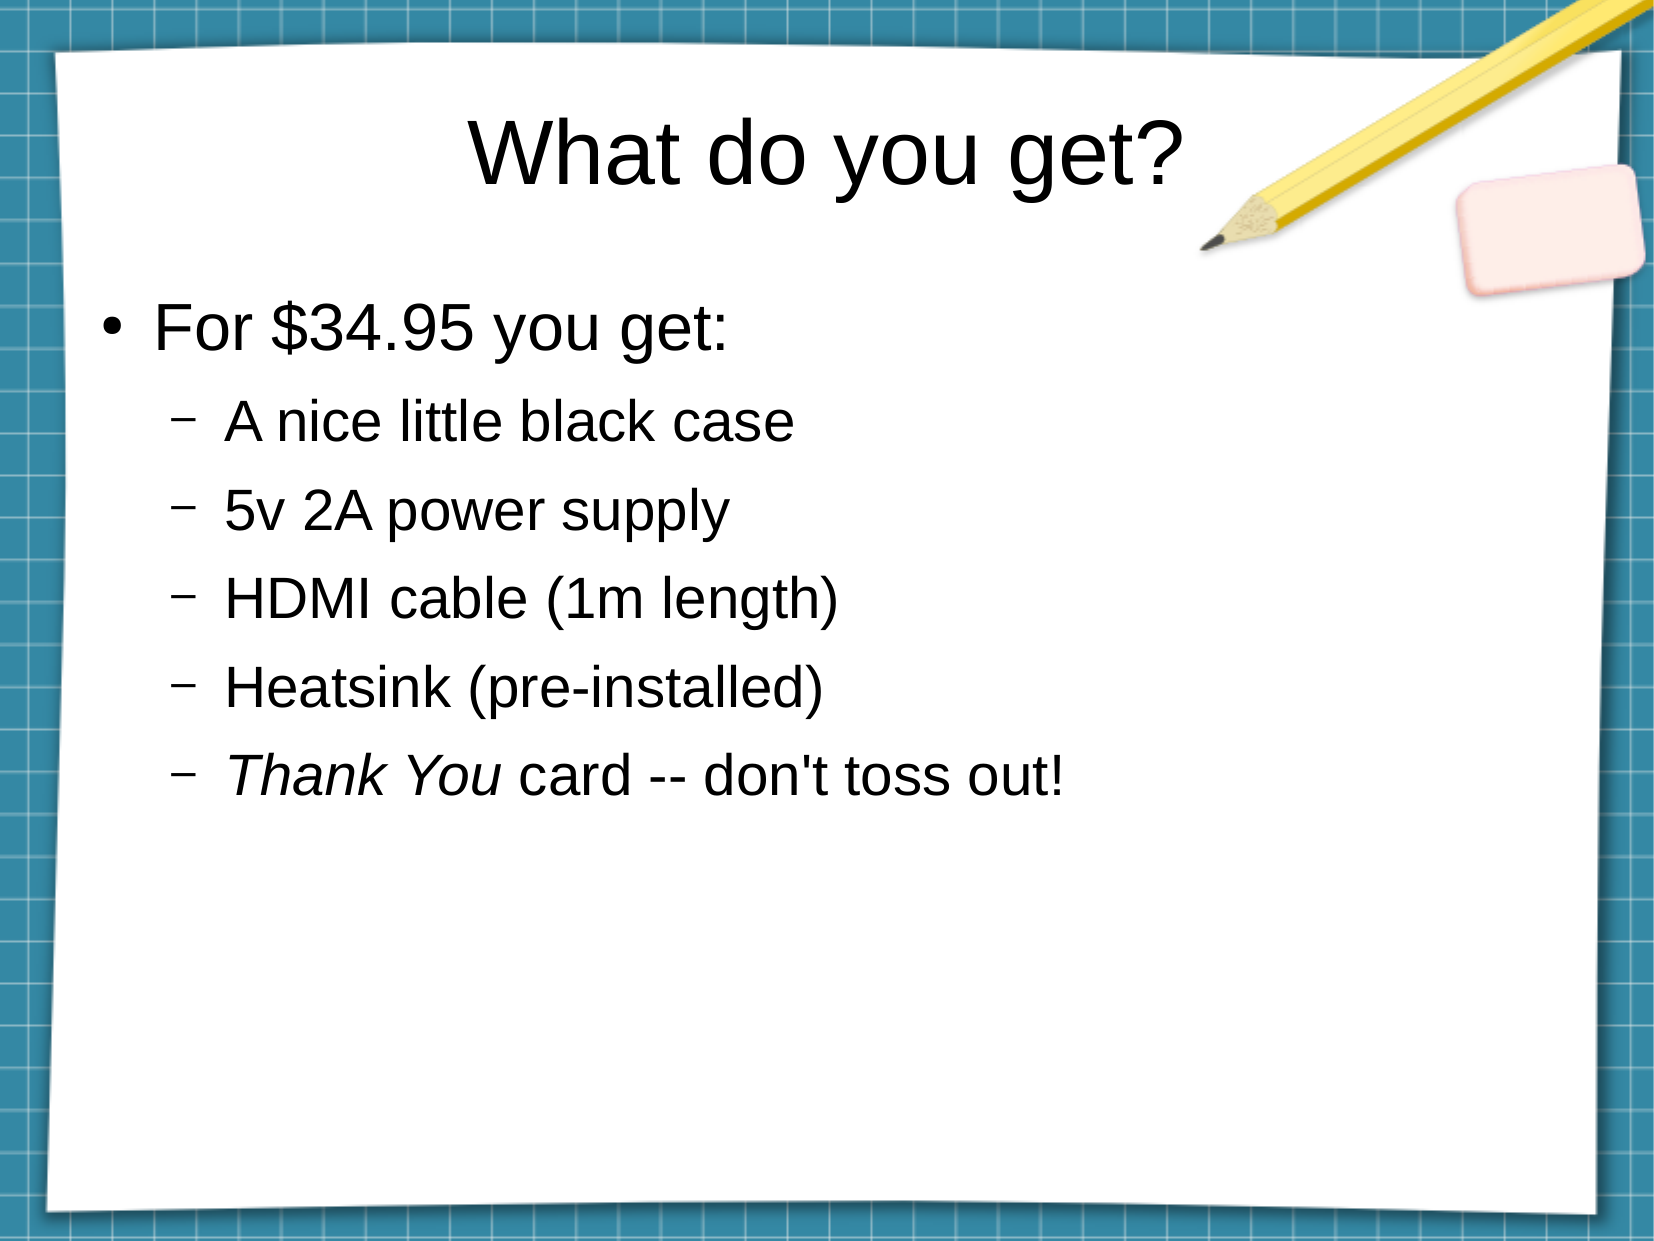

# What do you get?
For $34.95 you get:
A nice little black case
5v 2A power supply
HDMI cable (1m length)
Heatsink (pre-installed)
Thank You card -- don't toss out!